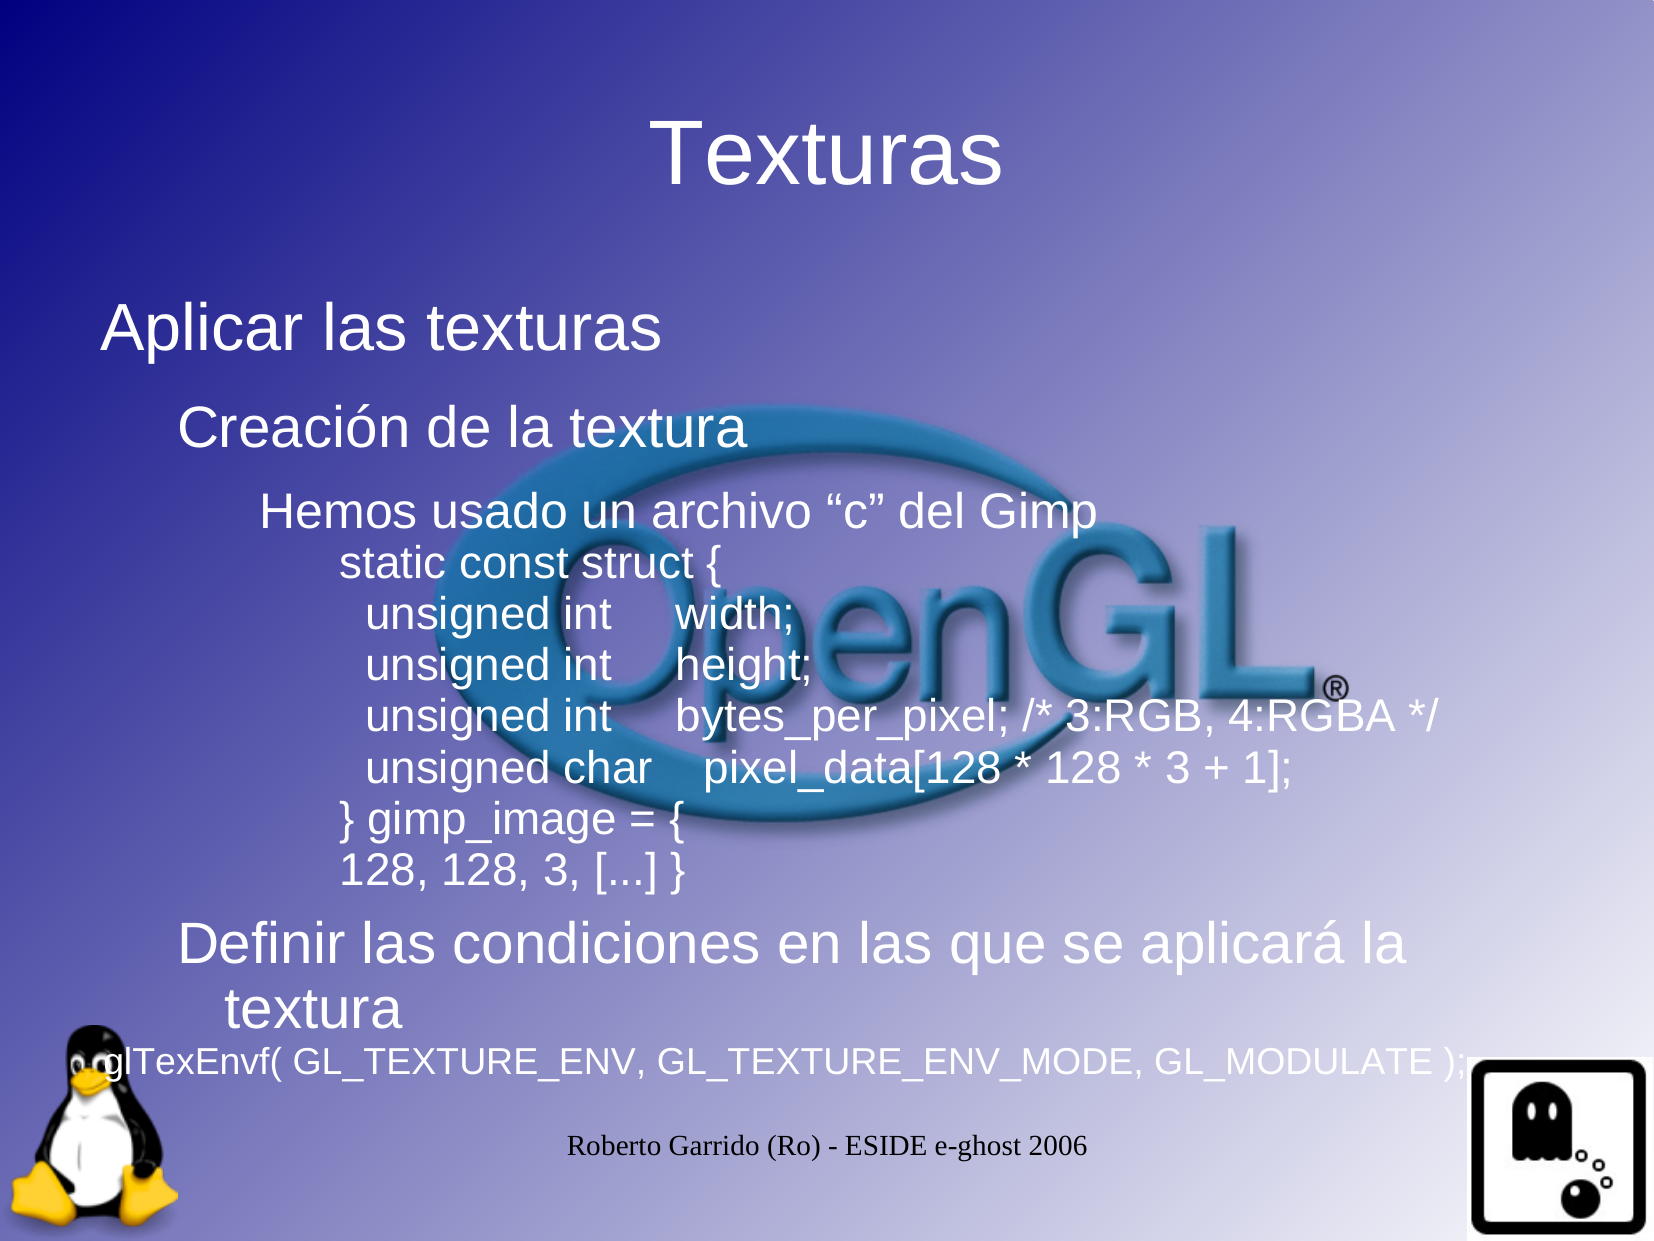

# Texturas
Aplicar las texturas
Creación de la textura
Hemos usado un archivo “c” del Gimp
Definir las condiciones en las que se aplicará la textura
static const struct {
 unsigned int width;
 unsigned int height;
 unsigned int bytes_per_pixel; /* 3:RGB, 4:RGBA */
 unsigned char pixel_data[128 * 128 * 3 + 1];
} gimp_image = {
128, 128, 3, [...] }
glTexEnvf( GL_TEXTURE_ENV, GL_TEXTURE_ENV_MODE, GL_MODULATE );
Roberto Garrido (Ro) - ESIDE e-ghost 2006